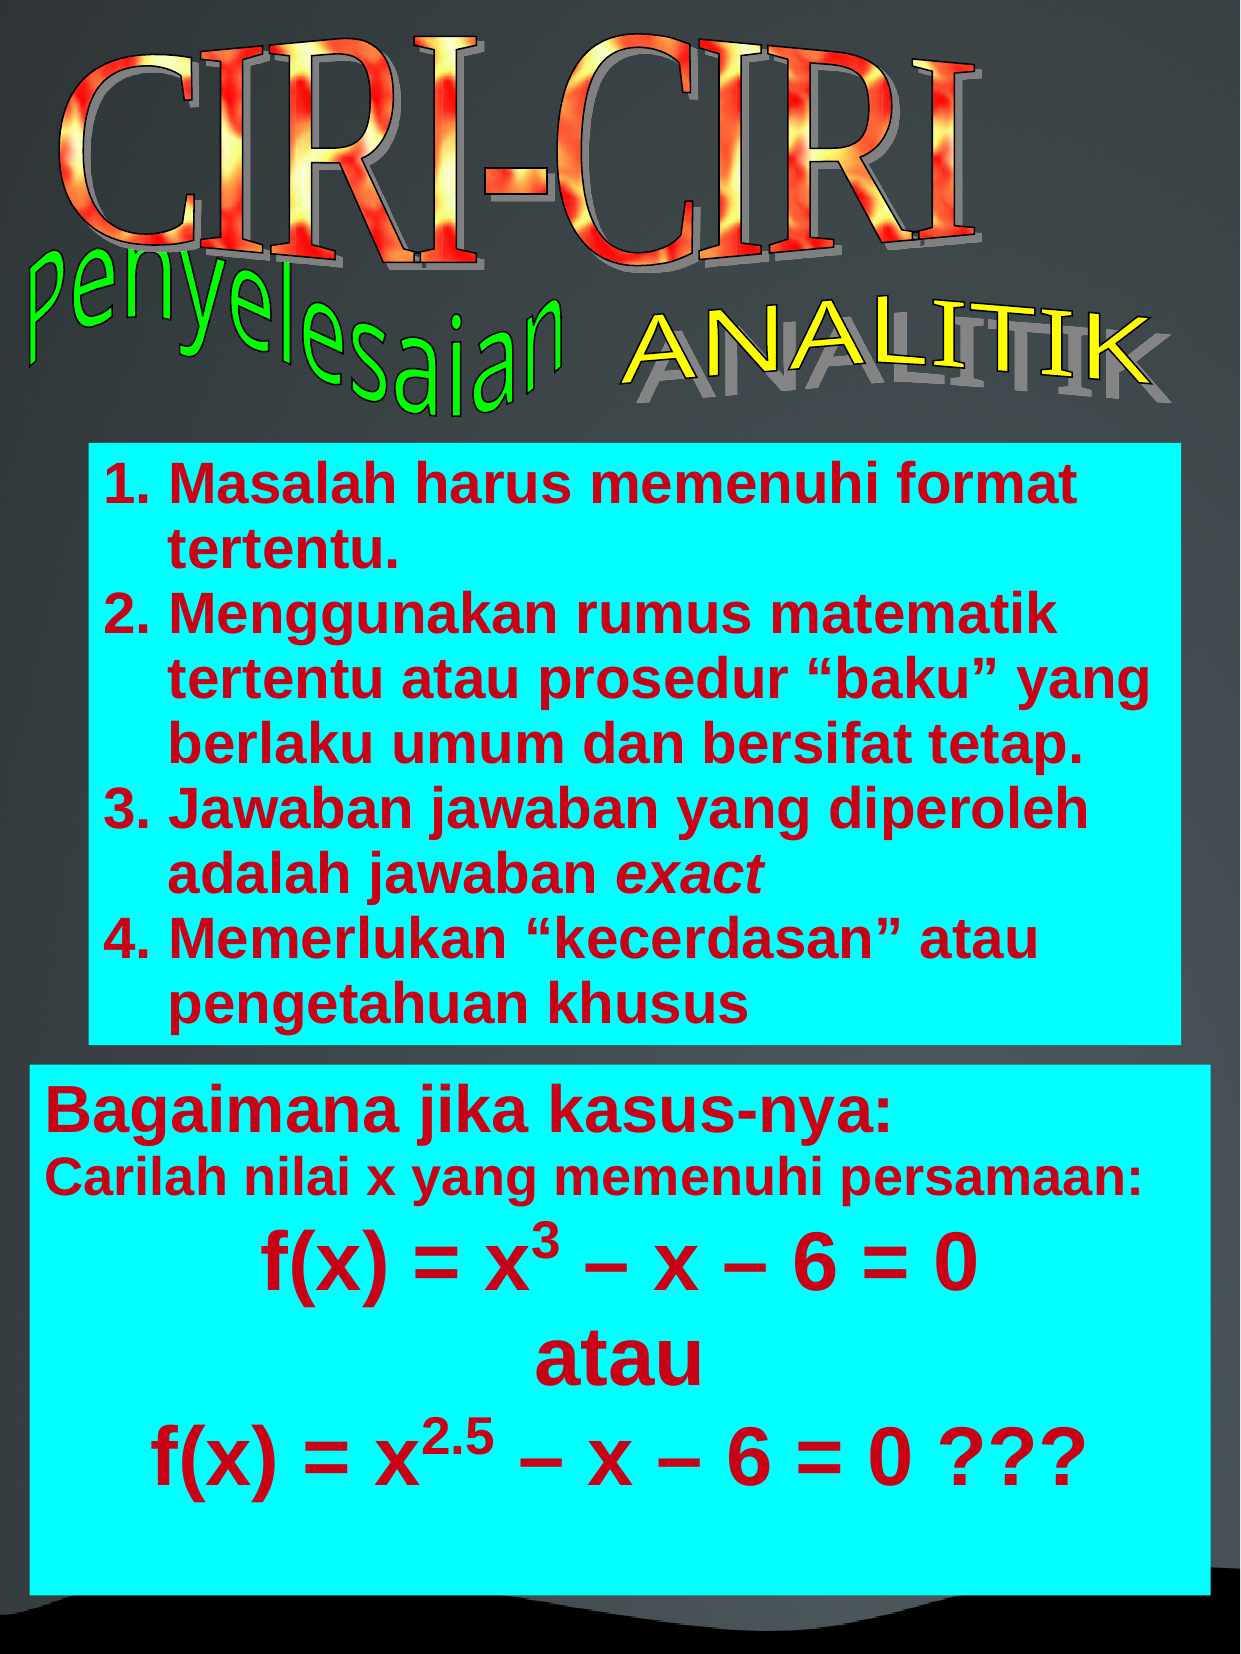

CIRI-CIRI
Penyelesaian
ANALITIK
1. Masalah harus memenuhi format tertentu.
2. Menggunakan rumus matematik tertentu atau prosedur “baku” yang berlaku umum dan bersifat tetap.
3. Jawaban jawaban yang diperoleh adalah jawaban exact
4. Memerlukan “kecerdasan” atau pengetahuan khusus
Bagaimana jika kasus-nya:
Carilah nilai x yang memenuhi persamaan:
f(x) = x3 – x – 6 = 0
atau
f(x) = x2.5 – x – 6 = 0 ???